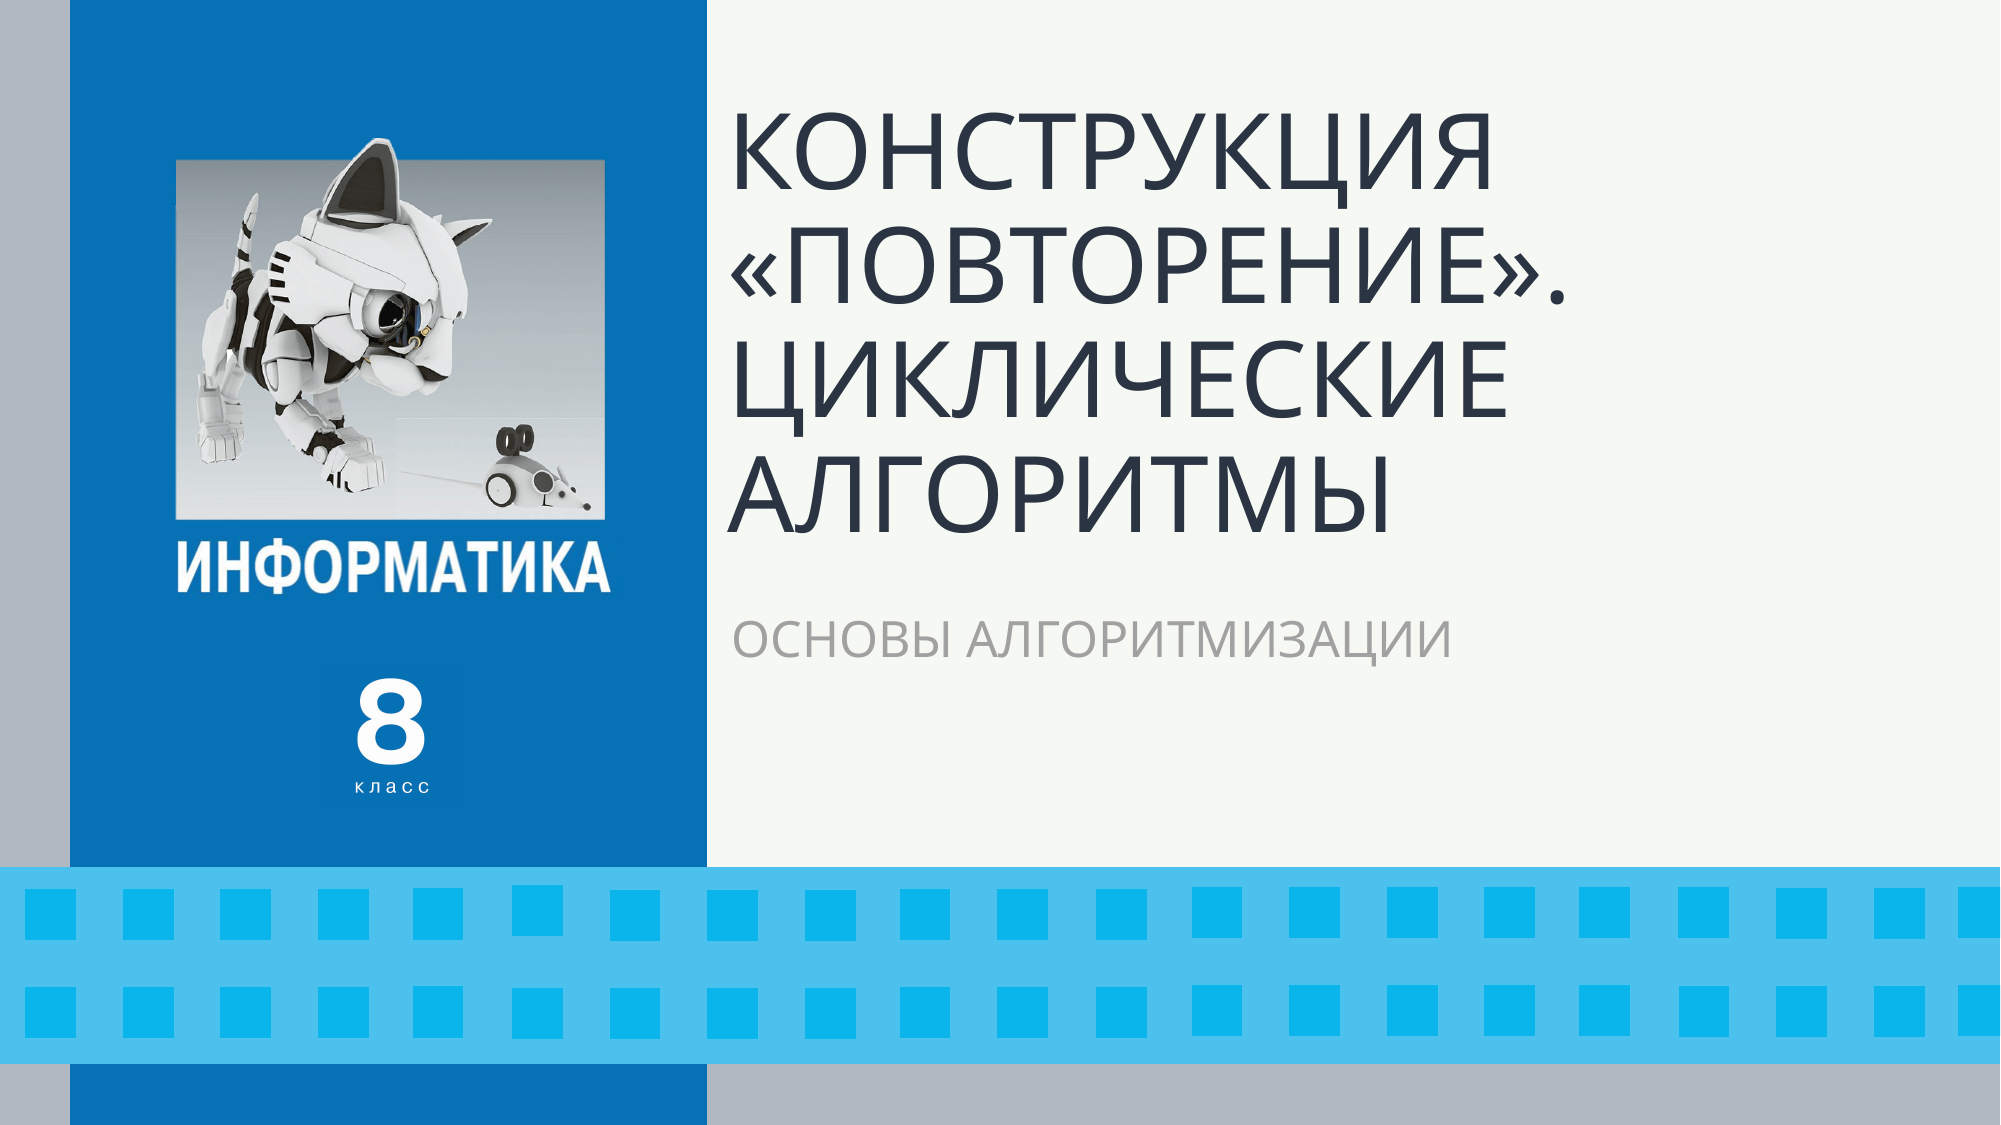

# КОНСТРУКЦИЯ «ПОВТОРЕНИЕ». ЦИКЛИЧЕСКИЕ АЛГОРИТМЫ
ОСНОВЫ АЛГОРИТМИЗАЦИИ